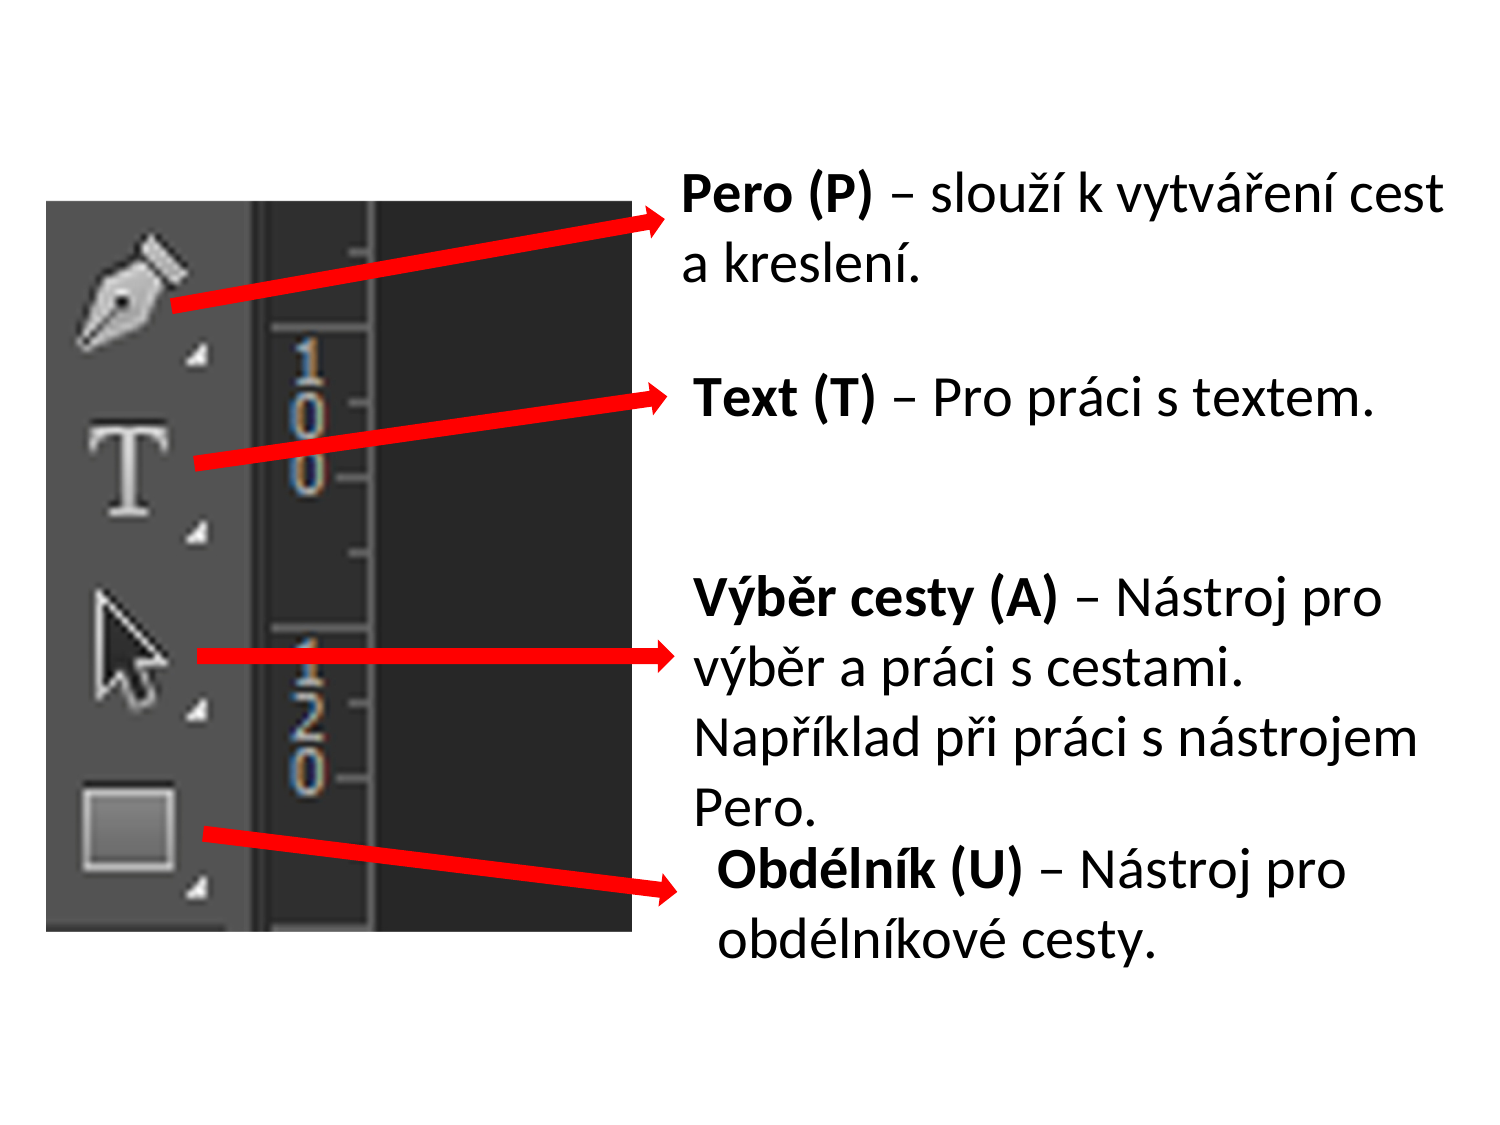

Pero (P) – slouží k vytváření cest a kreslení.
Text (T) – Pro práci s textem.
Výběr cesty (A) – Nástroj pro výběr a práci s cestami. Například při práci s nástrojem Pero.
Obdélník (U) – Nástroj pro obdélníkové cesty.